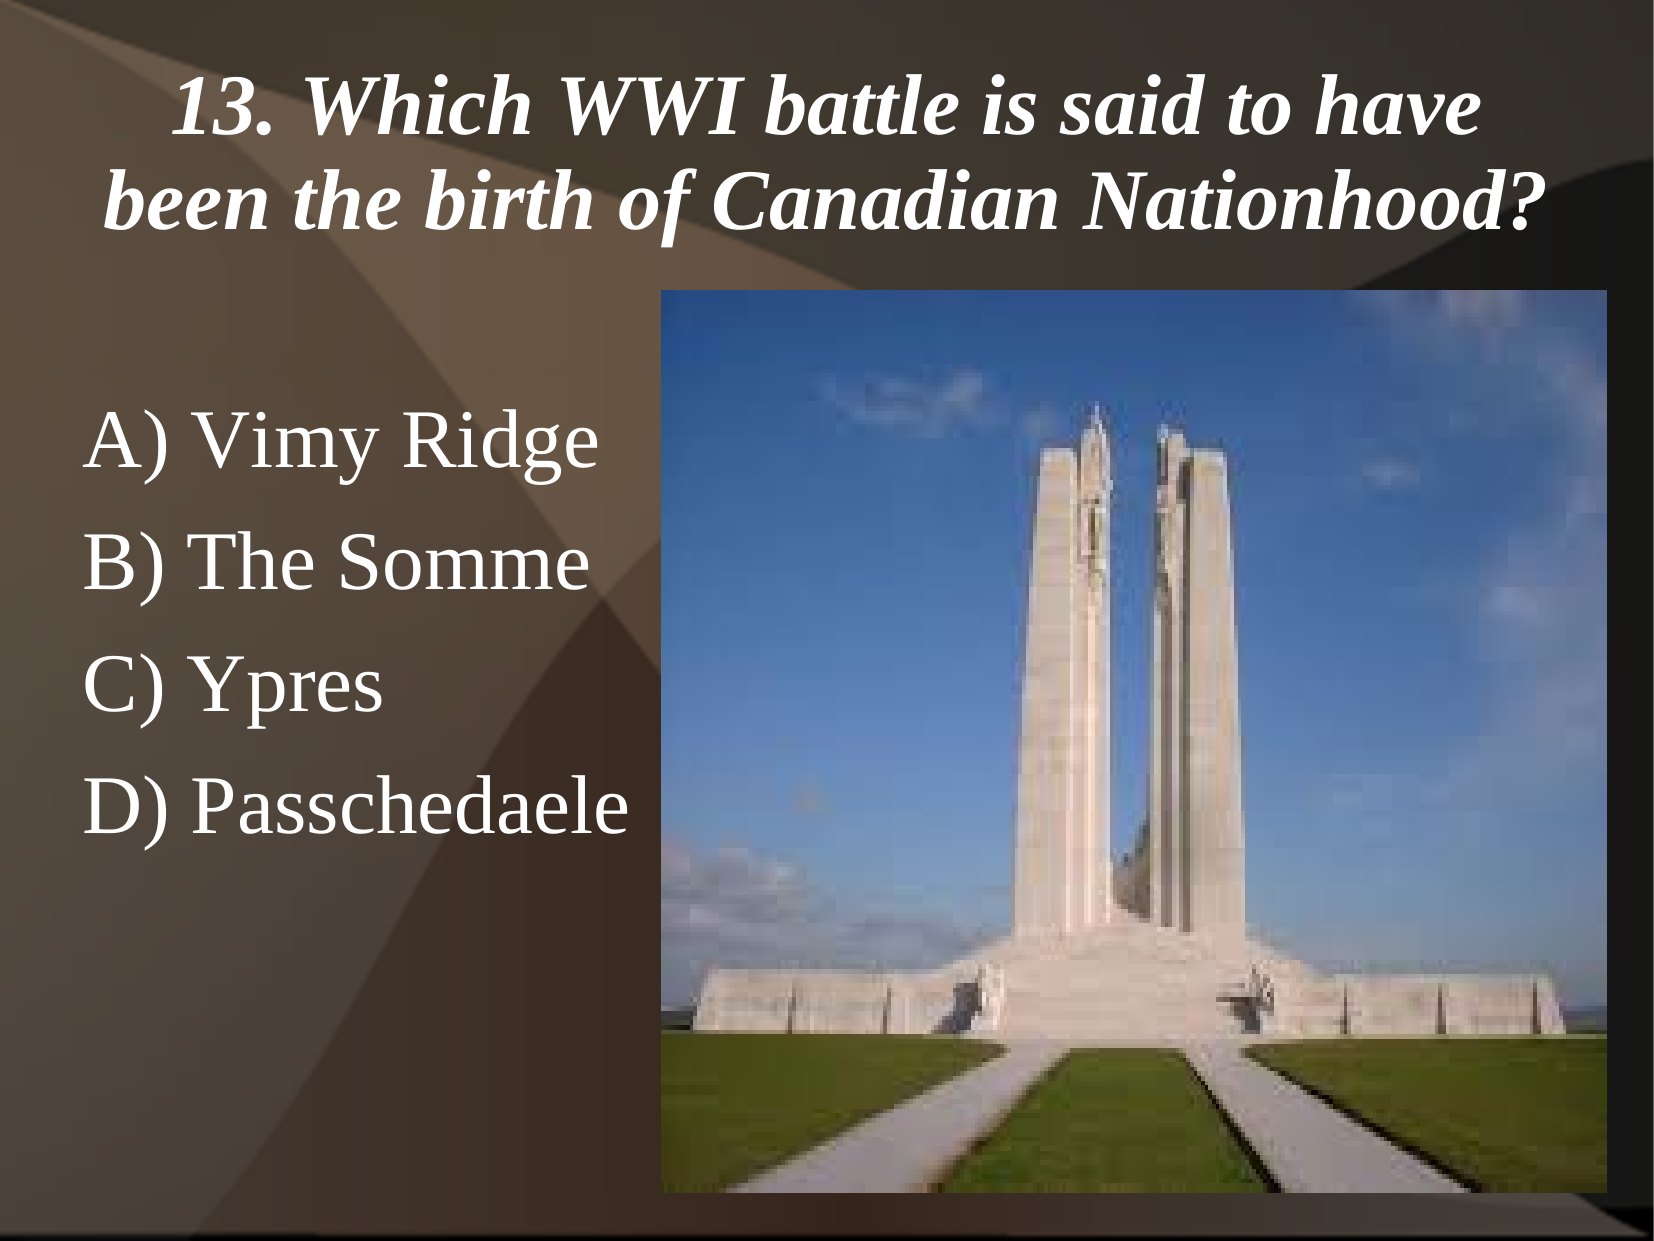

# 13. Which WWI battle is said to have been the birth of Canadian Nationhood?
A) Vimy Ridge
B) The Somme
C) Ypres
D) Passchedaele